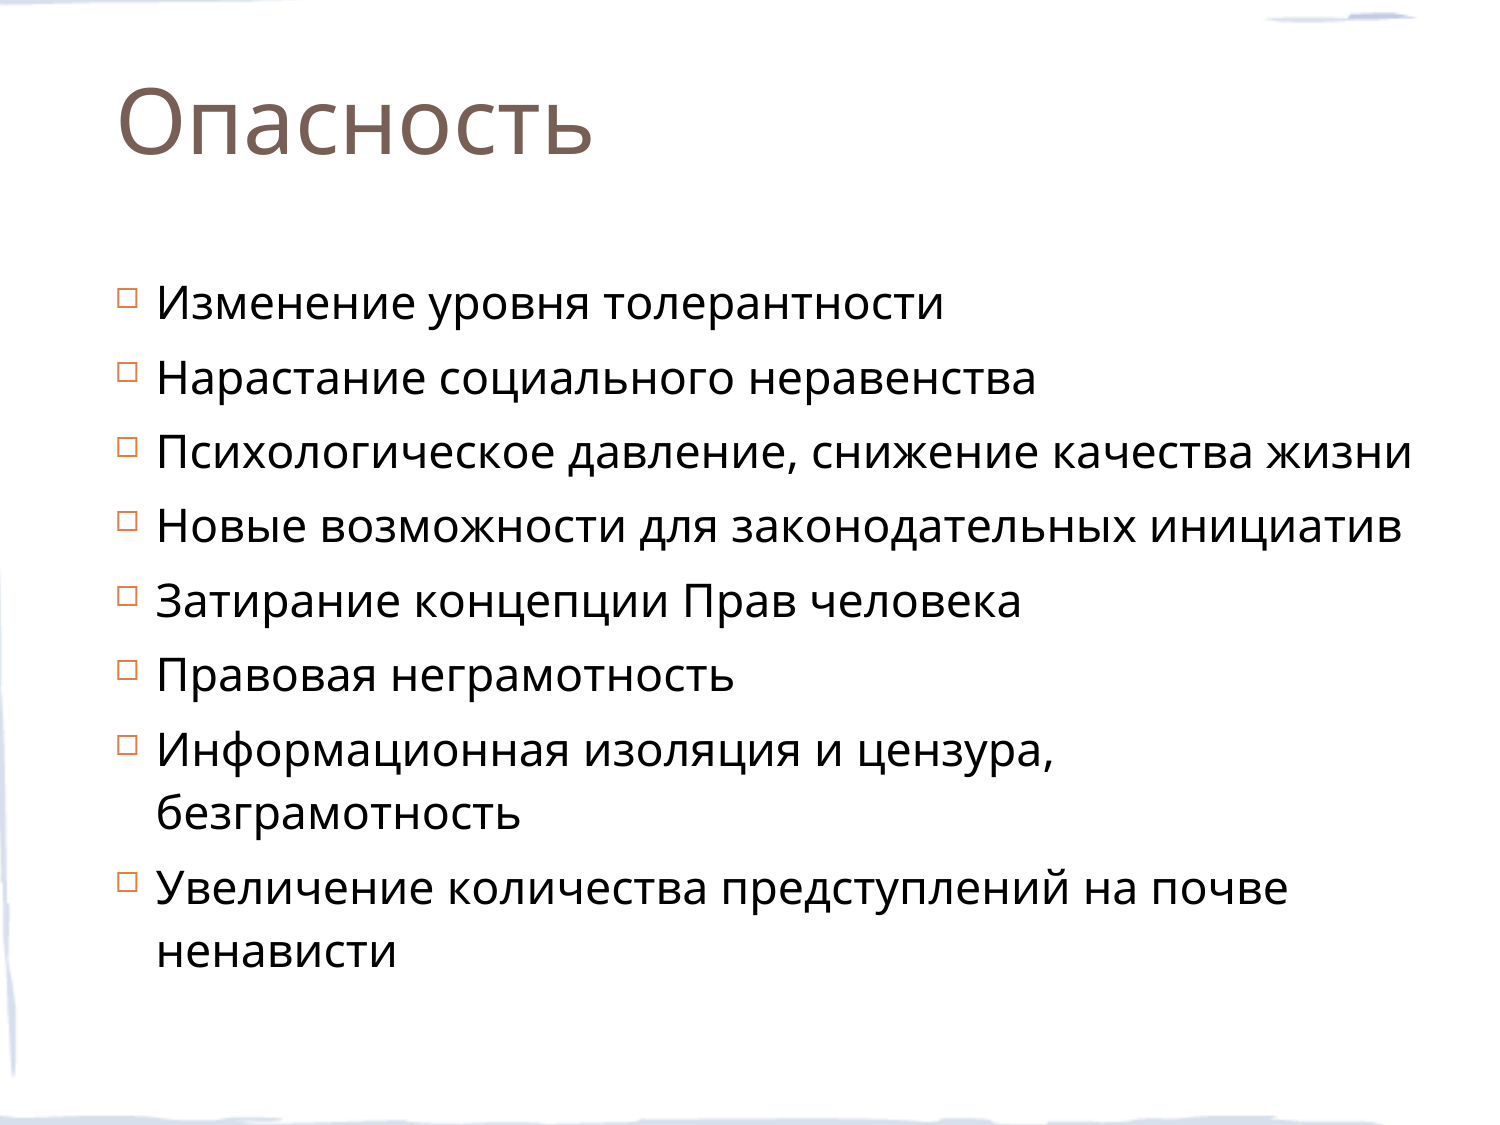

# Опасность
Изменение уровня толерантности
Нарастание социального неравенства
Психологическое давление, снижение качества жизни
Новые возможности для законодательных инициатив
Затирание концепции Прав человека
Правовая неграмотность
Информационная изоляция и цензура, безграмотность
Увеличение количества предступлений на почве ненависти